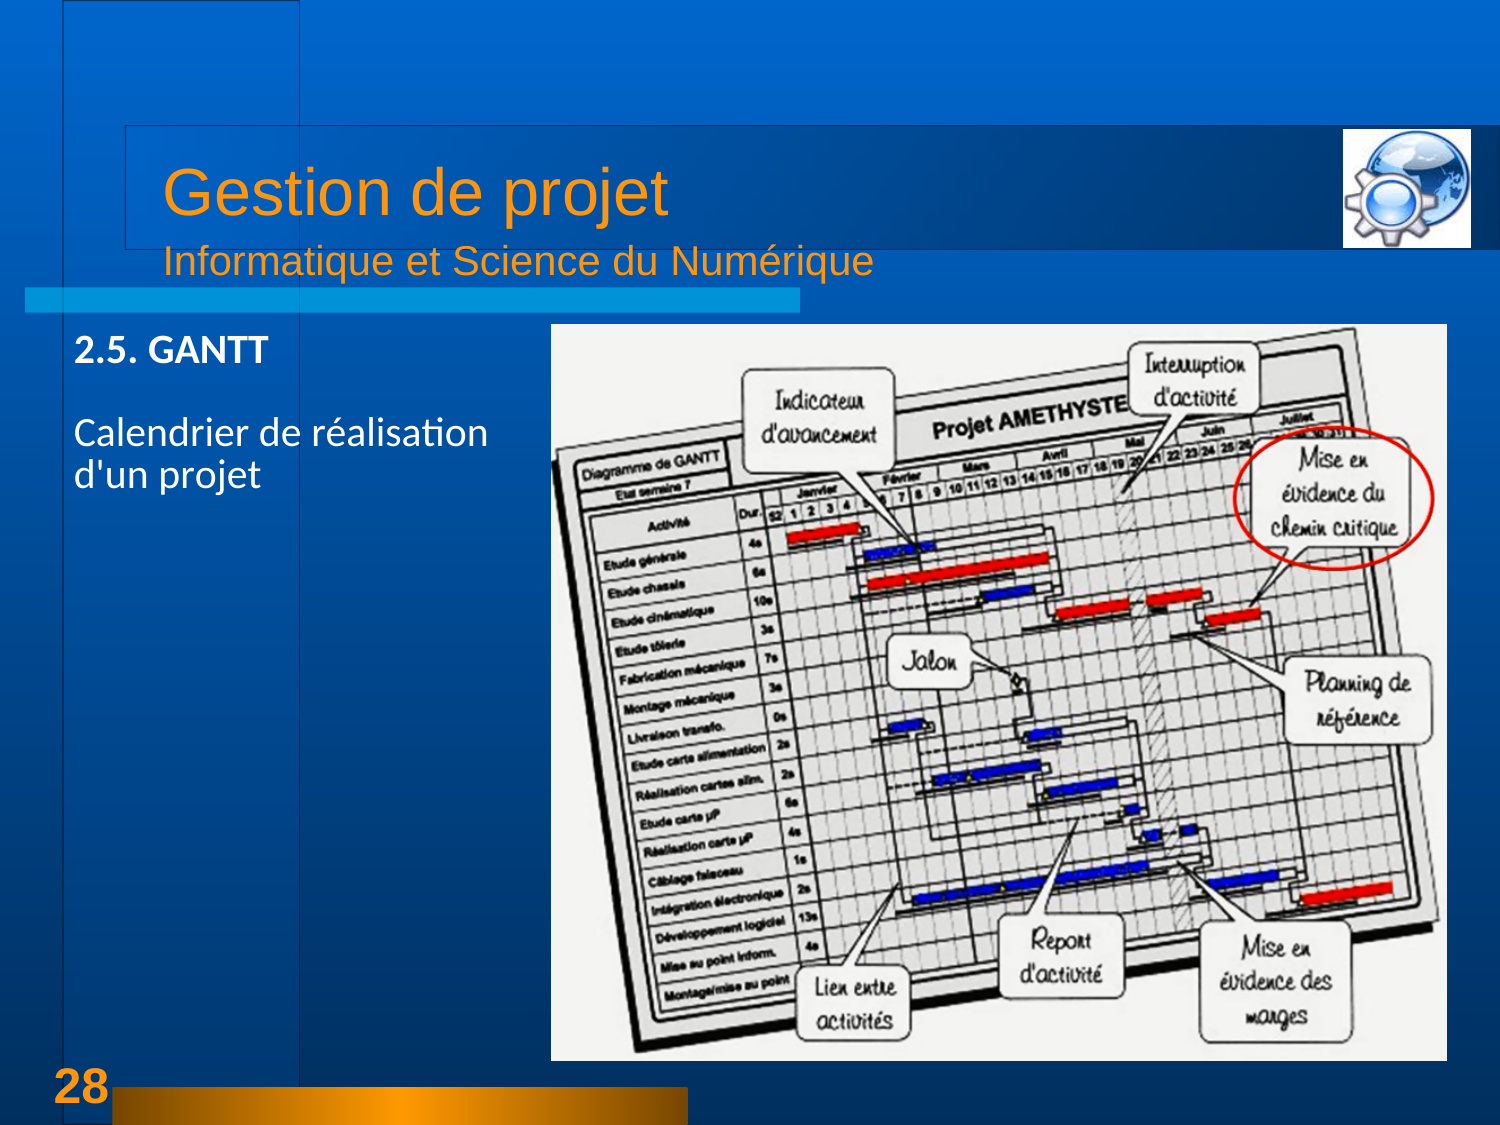

2.5. GANTT
Calendrier de réalisation
d'un projet